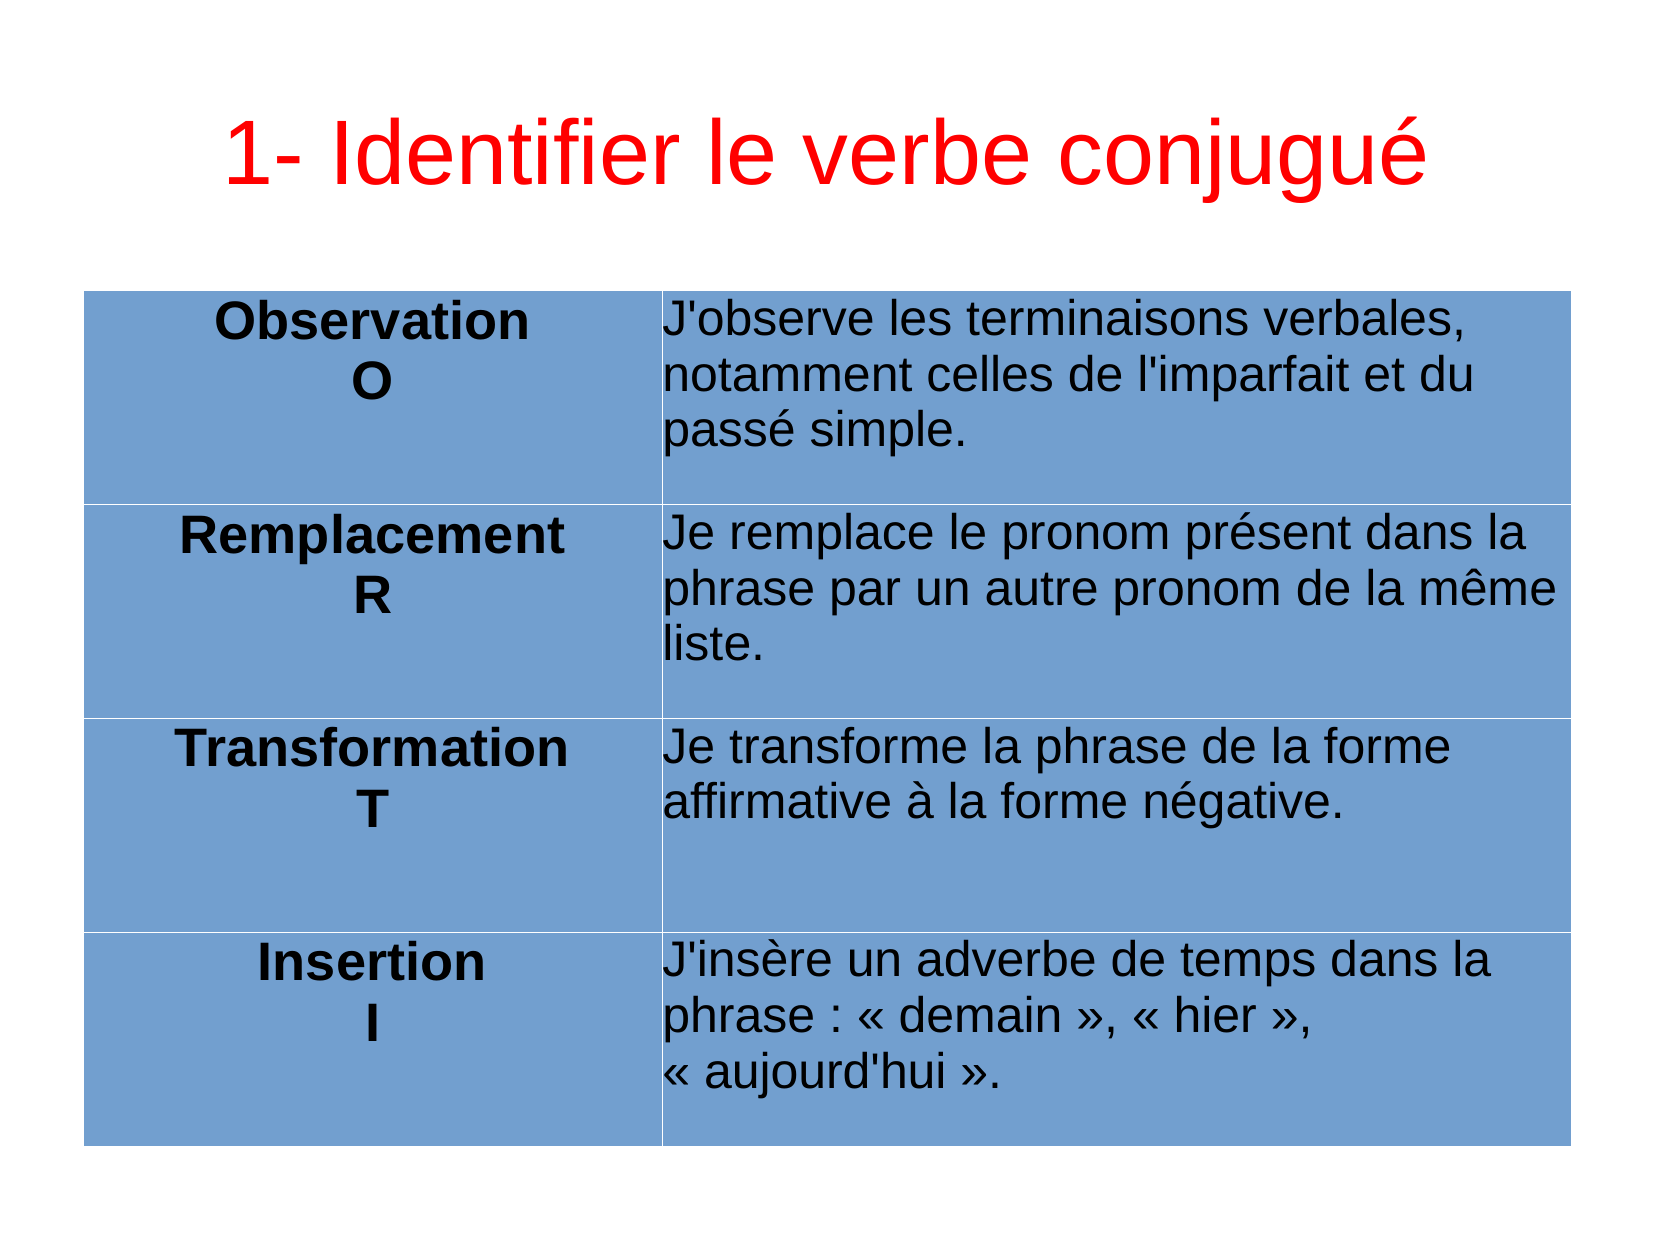

# 1- Identifier le verbe conjugué
| Observation O | J'observe les terminaisons verbales, notamment celles de l'imparfait et du passé simple. |
| --- | --- |
| Remplacement R | Je remplace le pronom présent dans la phrase par un autre pronom de la même liste. |
| Transformation T | Je transforme la phrase de la forme affirmative à la forme négative. |
| Insertion I | J'insère un adverbe de temps dans la phrase : « demain », « hier », « aujourd'hui ». |